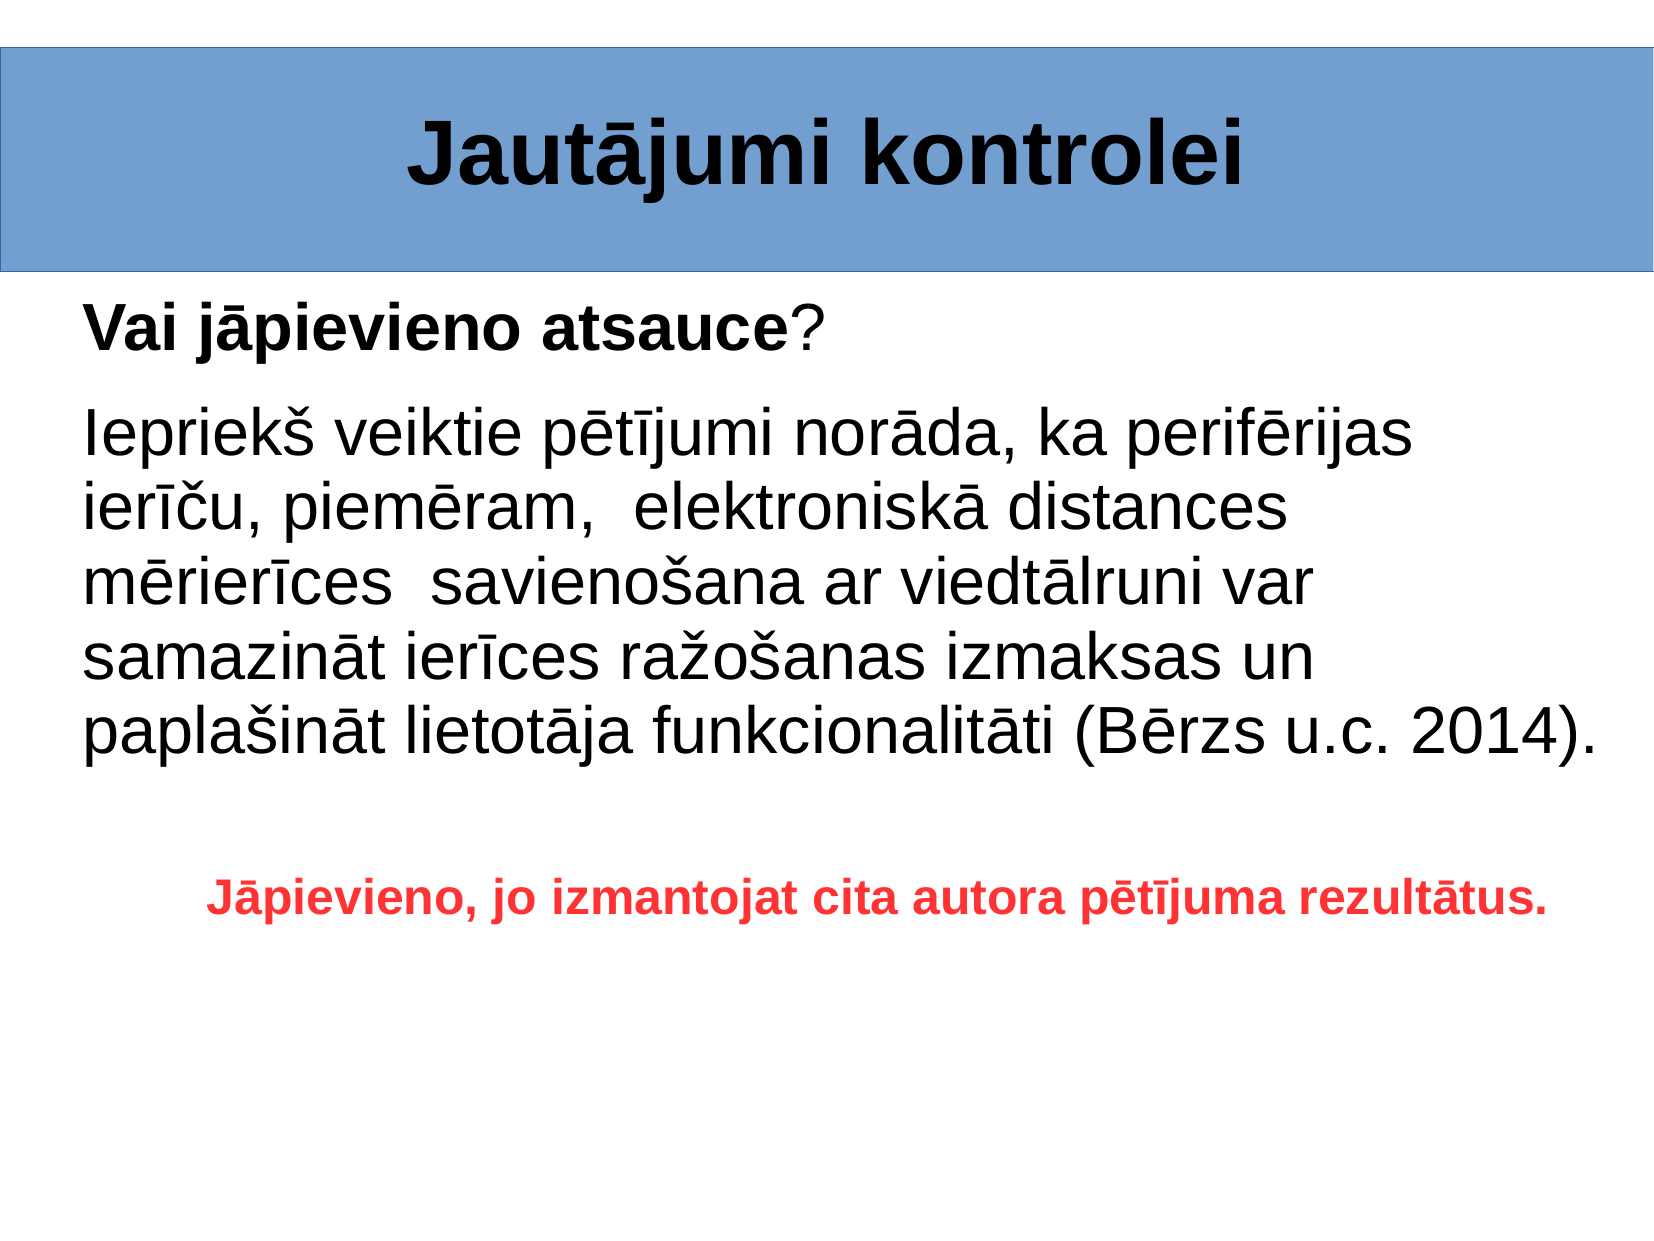

# Jautājumi kontrolei
Vai jāpievieno atsauce?
Iepriekš veiktie pētījumi norāda, ka perifērijas ierīču, piemēram, elektroniskā distances mērierīces savienošana ar viedtālruni var samazināt ierīces ražošanas izmaksas un paplašināt lietotāja funkcionalitāti (Bērzs u.c. 2014).
Jāpievieno, jo izmantojat cita autora pētījuma rezultātus.